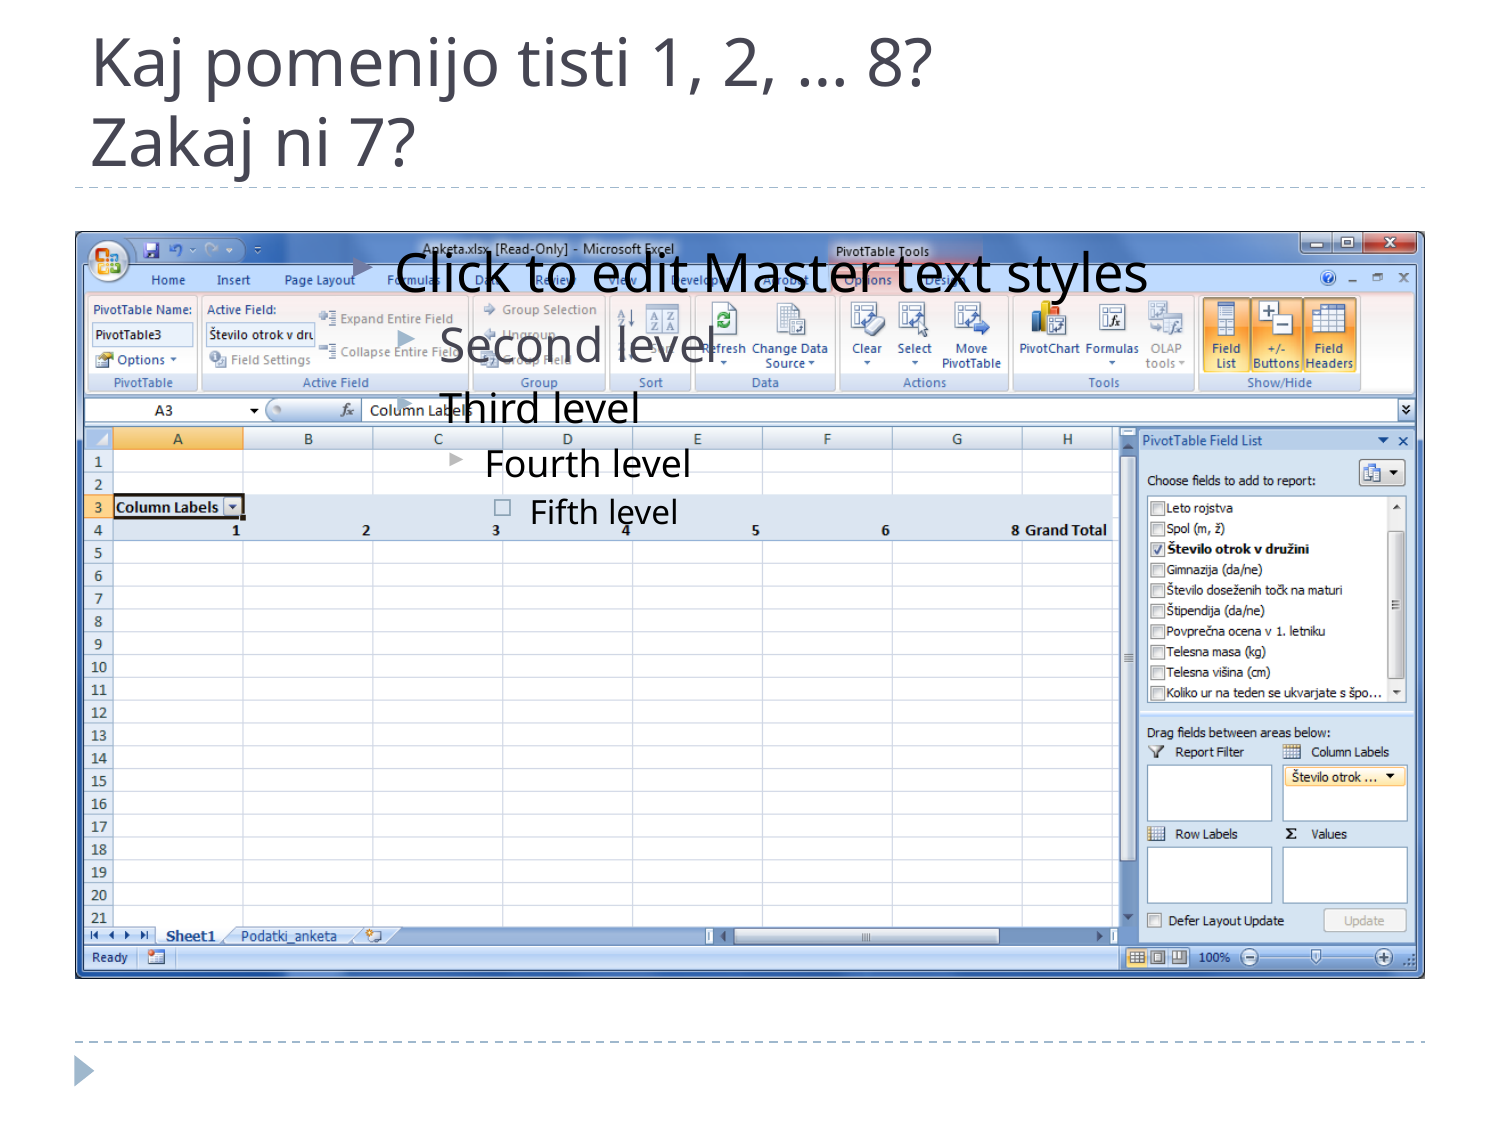

# Kaj pomenijo tisti 1, 2, … 8? Zakaj ni 7?
Click to edit Master text styles
Second level
Third level
Fourth level
Fifth level